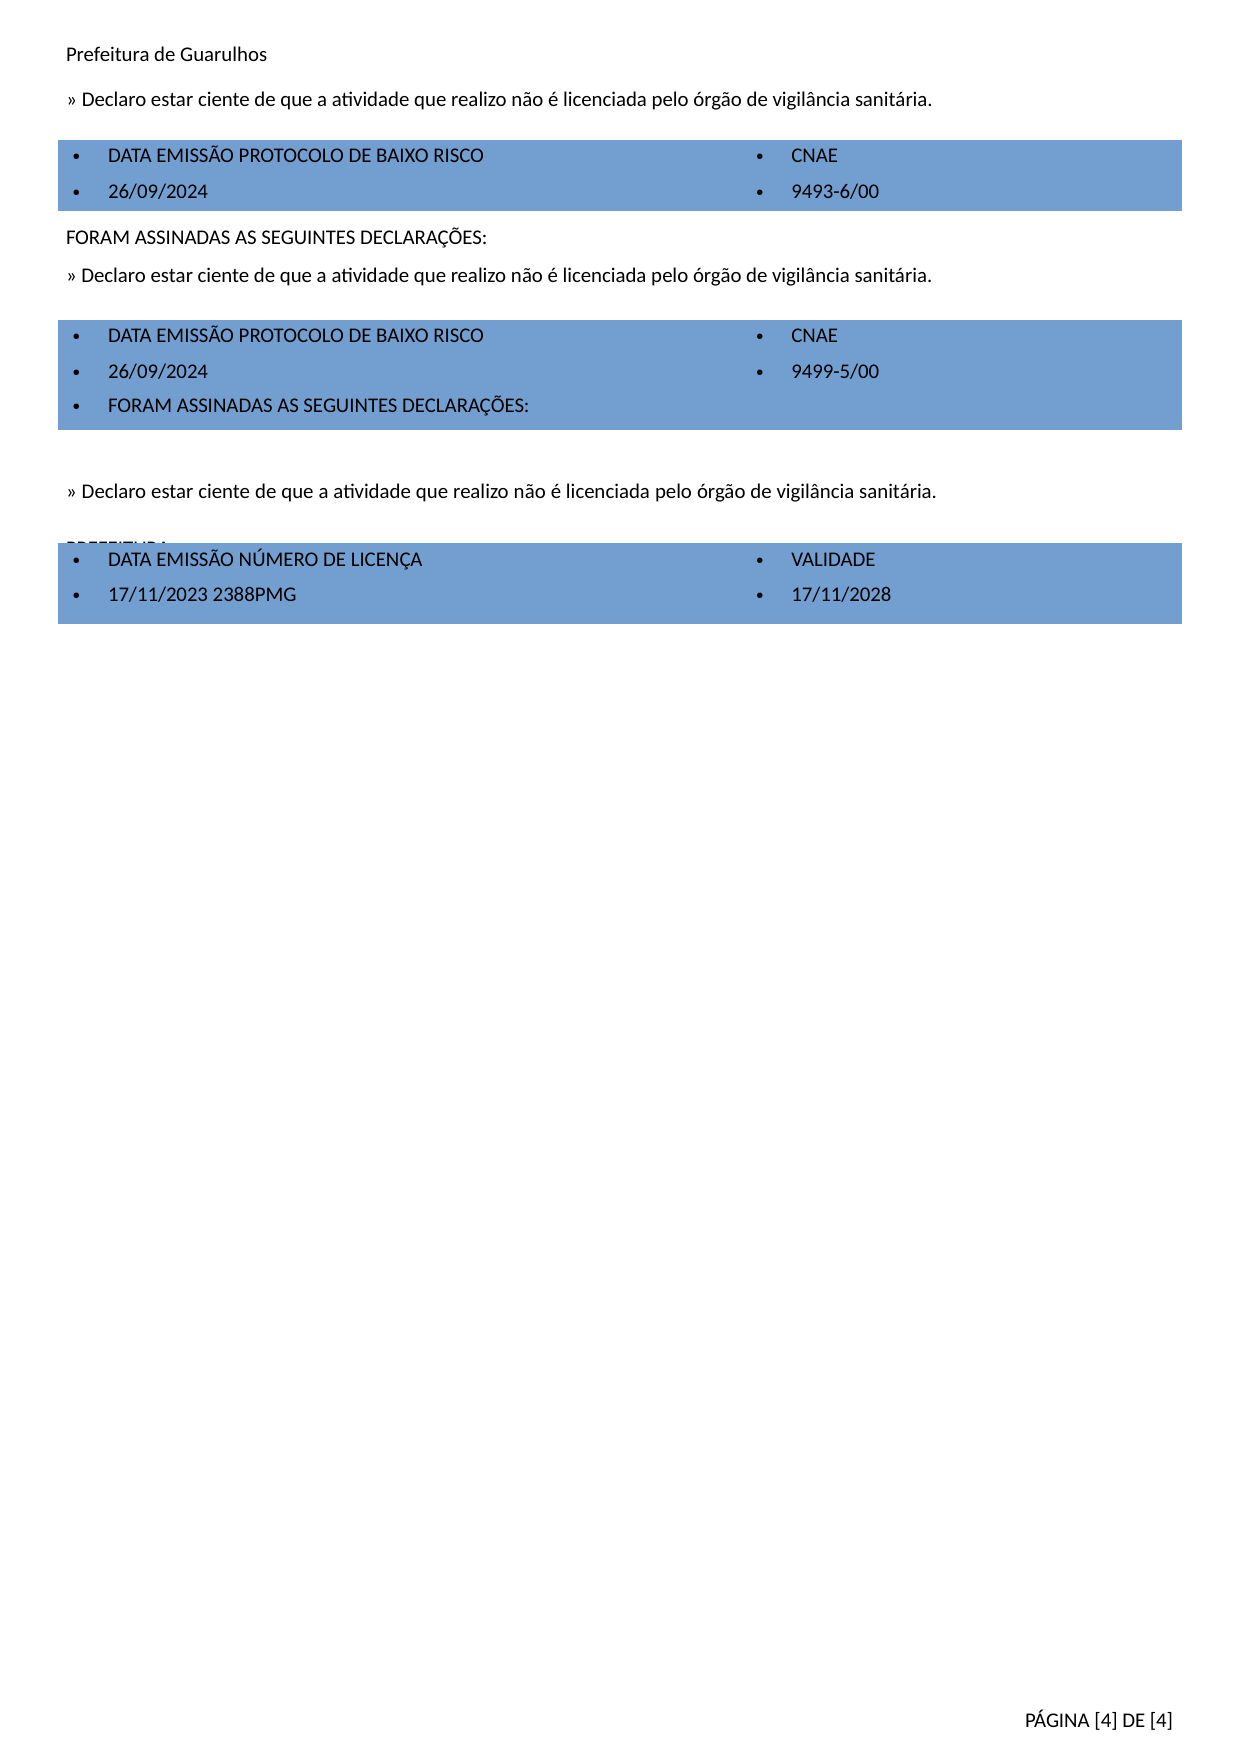

Prefeitura de Guarulhos
» Declaro estar ciente de que a atividade que realizo não é licenciada pelo órgão de vigilância sanitária.
| DATA EMISSÃO PROTOCOLO DE BAIXO RISCO | CNAE |
| --- | --- |
| 26/09/2024 | 9493-6/00 |
FORAM ASSINADAS AS SEGUINTES DECLARAÇÕES:
» Declaro estar ciente de que a atividade que realizo não é licenciada pelo órgão de vigilância sanitária.
| DATA EMISSÃO PROTOCOLO DE BAIXO RISCO | CNAE |
| --- | --- |
| 26/09/2024 FORAM ASSINADAS AS SEGUINTES DECLARAÇÕES: | 9499-5/00 |
» Declaro estar ciente de que a atividade que realizo não é licenciada pelo órgão de vigilância sanitária. PREFEITURA
| DATA EMISSÃO NÚMERO DE LICENÇA | VALIDADE |
| --- | --- |
| 17/11/2023 2388PMG | 17/11/2028 |
PÁGINA [4] DE [4]